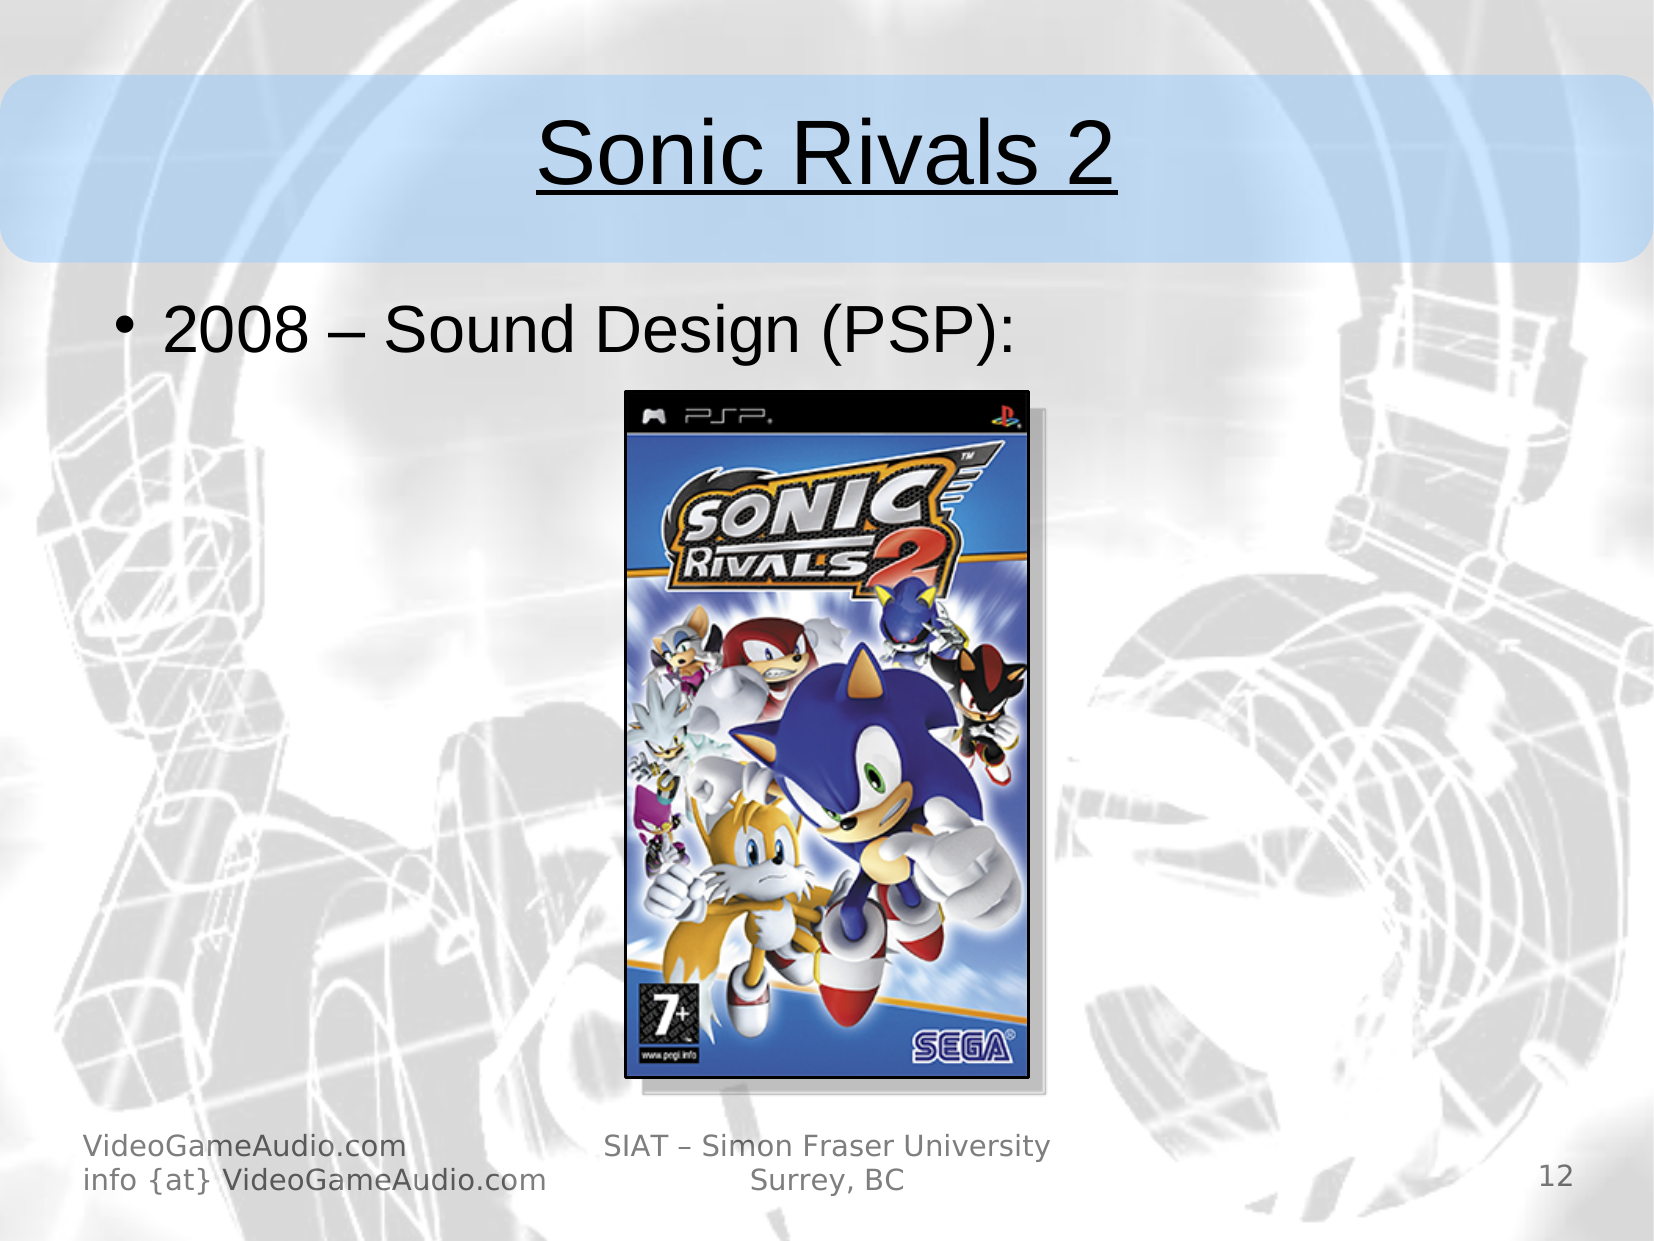

# Sonic Rivals 2
 2008 – Sound Design (PSP):
12